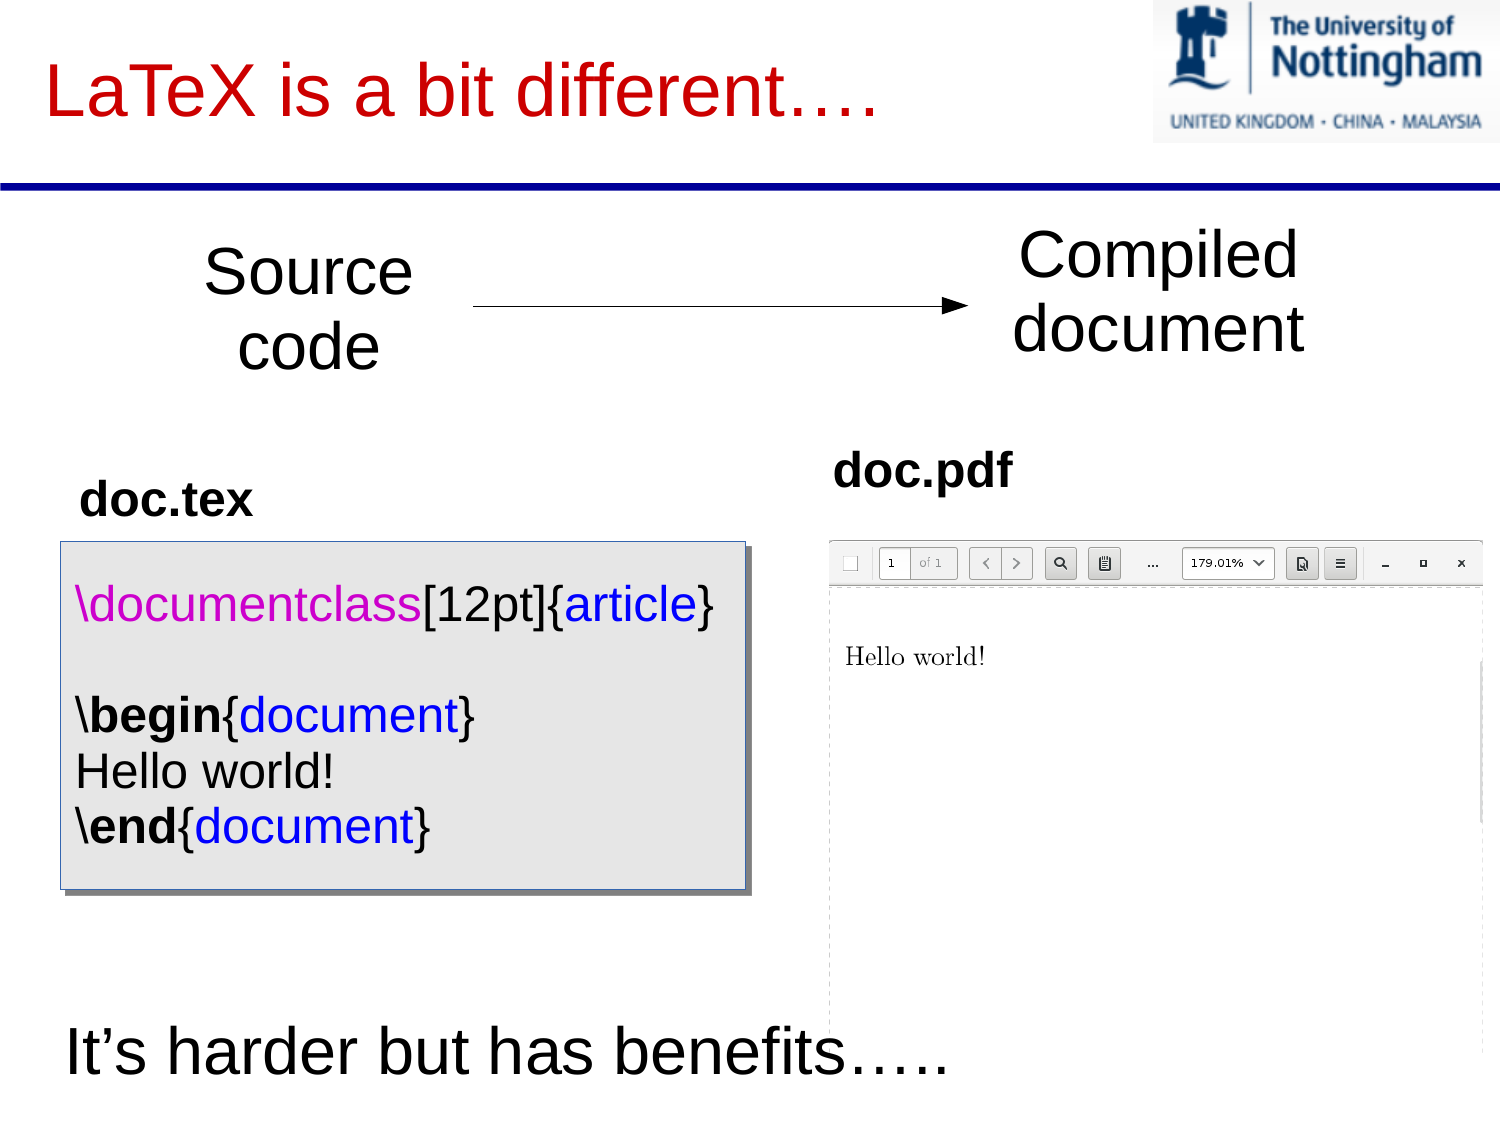

LaTeX is a bit different….
Compiled document
Source code
doc.pdf
doc.tex
\documentclass[12pt]{article}
\begin{document}
Hello world!
\end{document}
It’s harder but has benefits…..